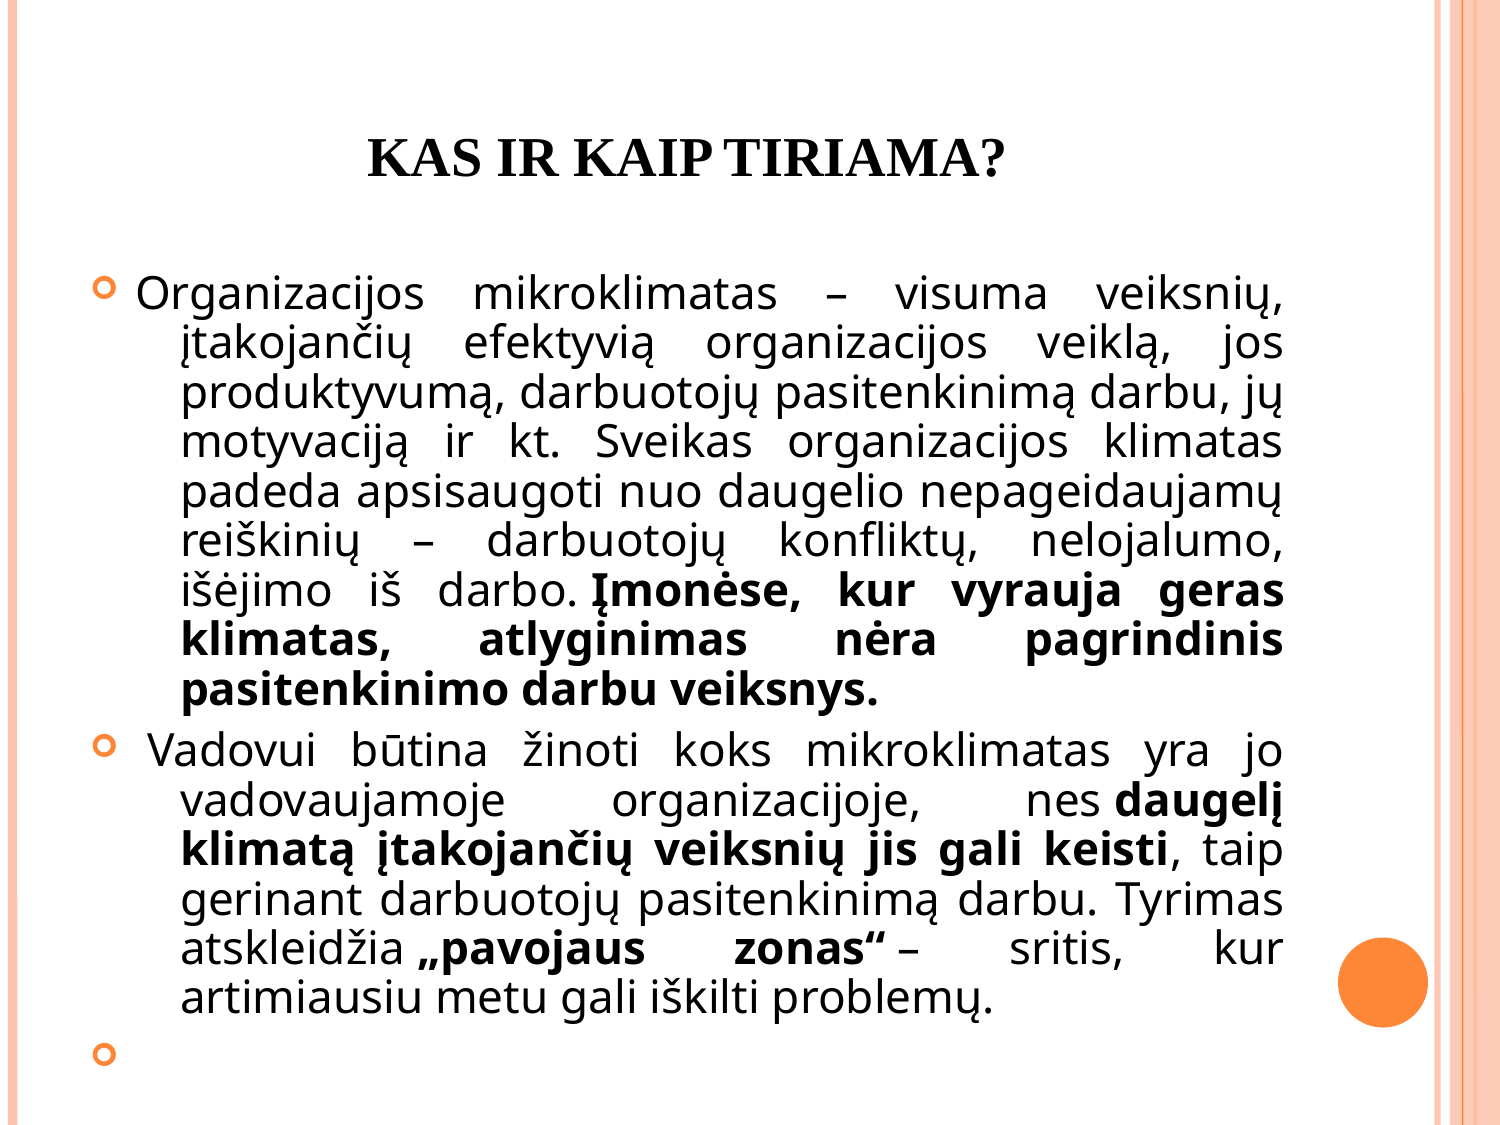

# Kas ir kaip tiriama?
Organizacijos mikroklimatas – visuma veiksnių, įtakojančių efektyvią organizacijos veiklą, jos produktyvumą, darbuotojų pasitenkinimą darbu, jų motyvaciją ir kt. Sveikas organizacijos klimatas padeda apsisaugoti nuo daugelio nepageidaujamų reiškinių – darbuotojų konfliktų, nelojalumo, išėjimo iš darbo. Įmonėse, kur vyrauja geras klimatas, atlyginimas nėra pagrindinis pasitenkinimo darbu veiksnys.
 Vadovui būtina žinoti koks mikroklimatas yra jo vadovaujamoje organizacijoje, nes daugelį klimatą įtakojančių veiksnių jis gali keisti, taip gerinant darbuotojų pasitenkinimą darbu. Tyrimas atskleidžia „pavojaus zonas“ – sritis, kur artimiausiu metu gali iškilti problemų.